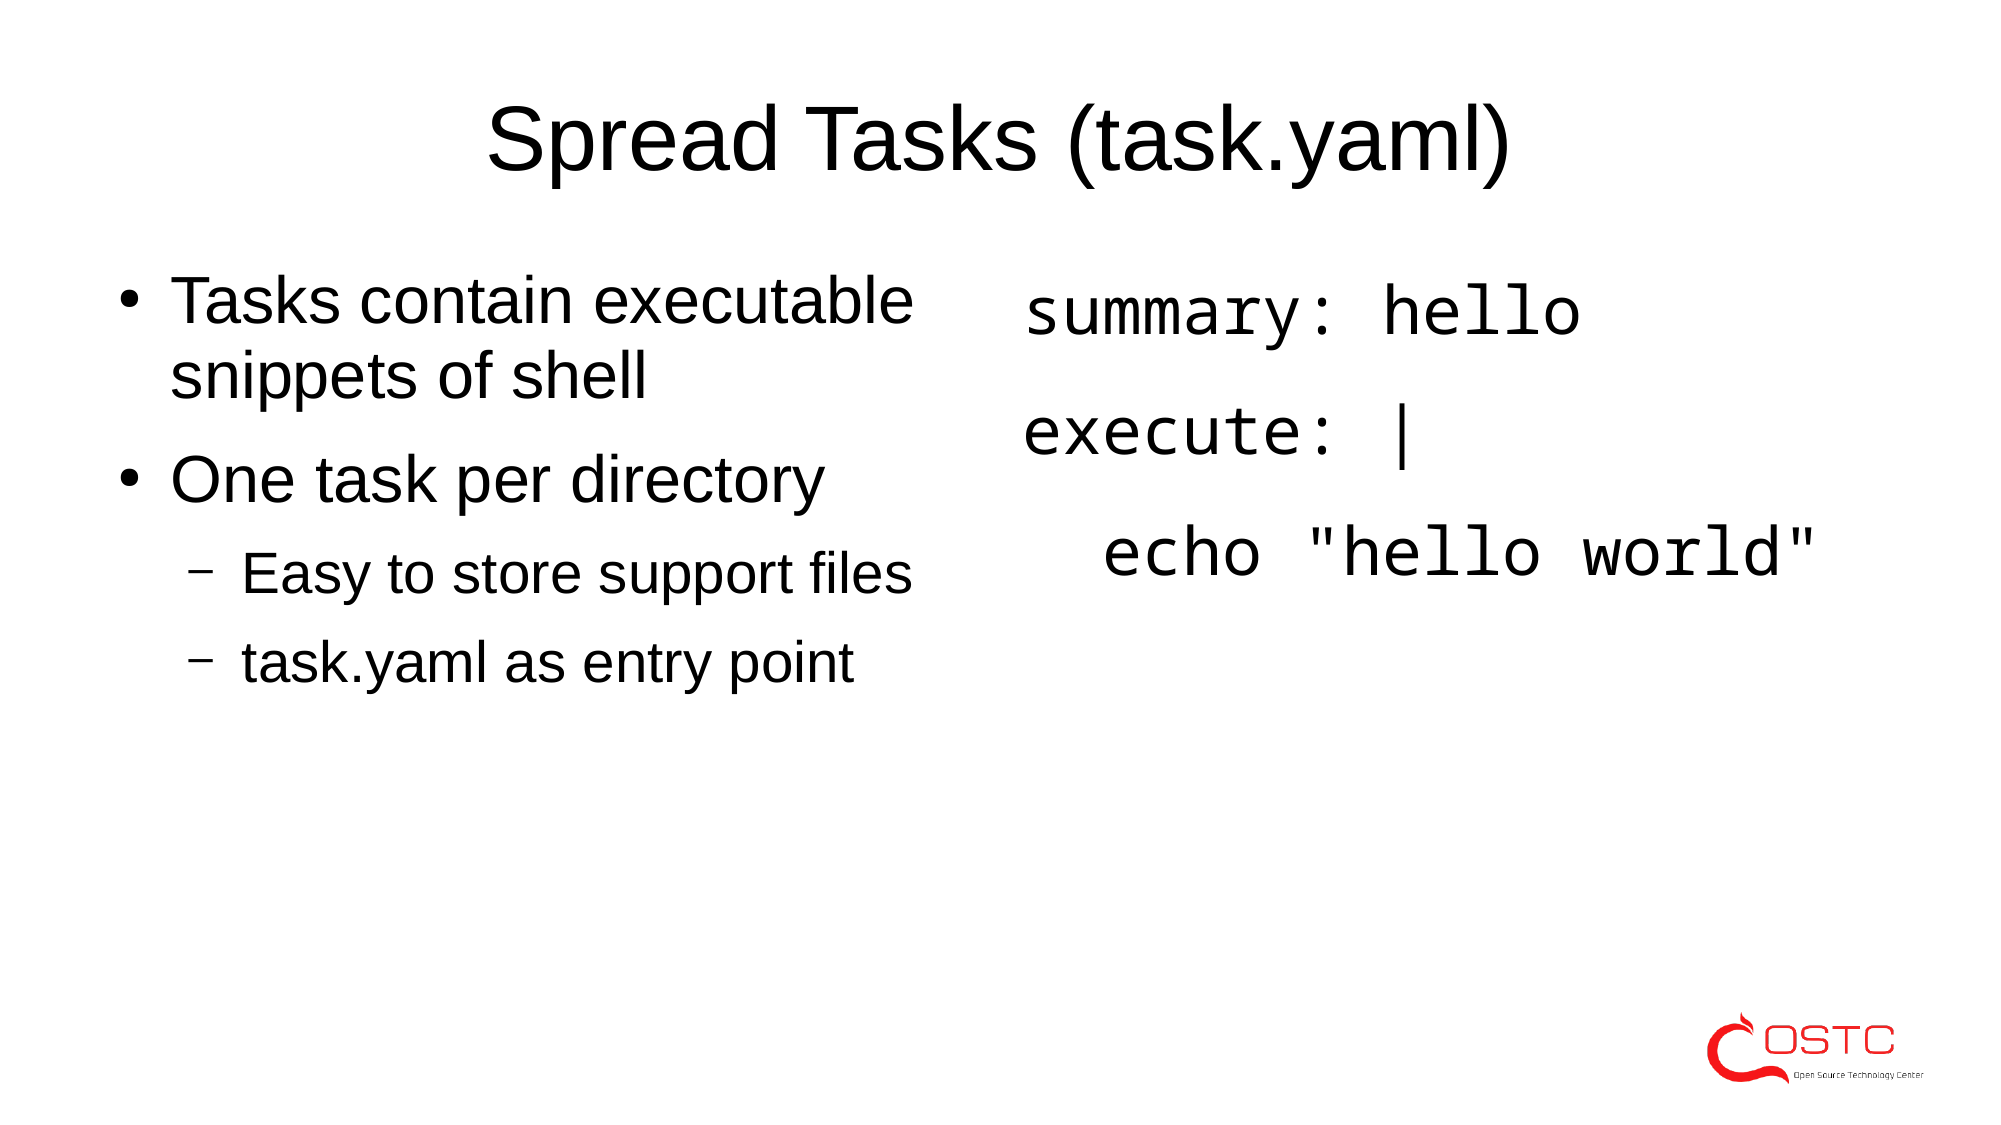

# Spread Tasks (task.yaml)
Tasks contain executable snippets of shell
One task per directory
Easy to store support files
task.yaml as entry point
summary: hello
execute: |
 echo "hello world"